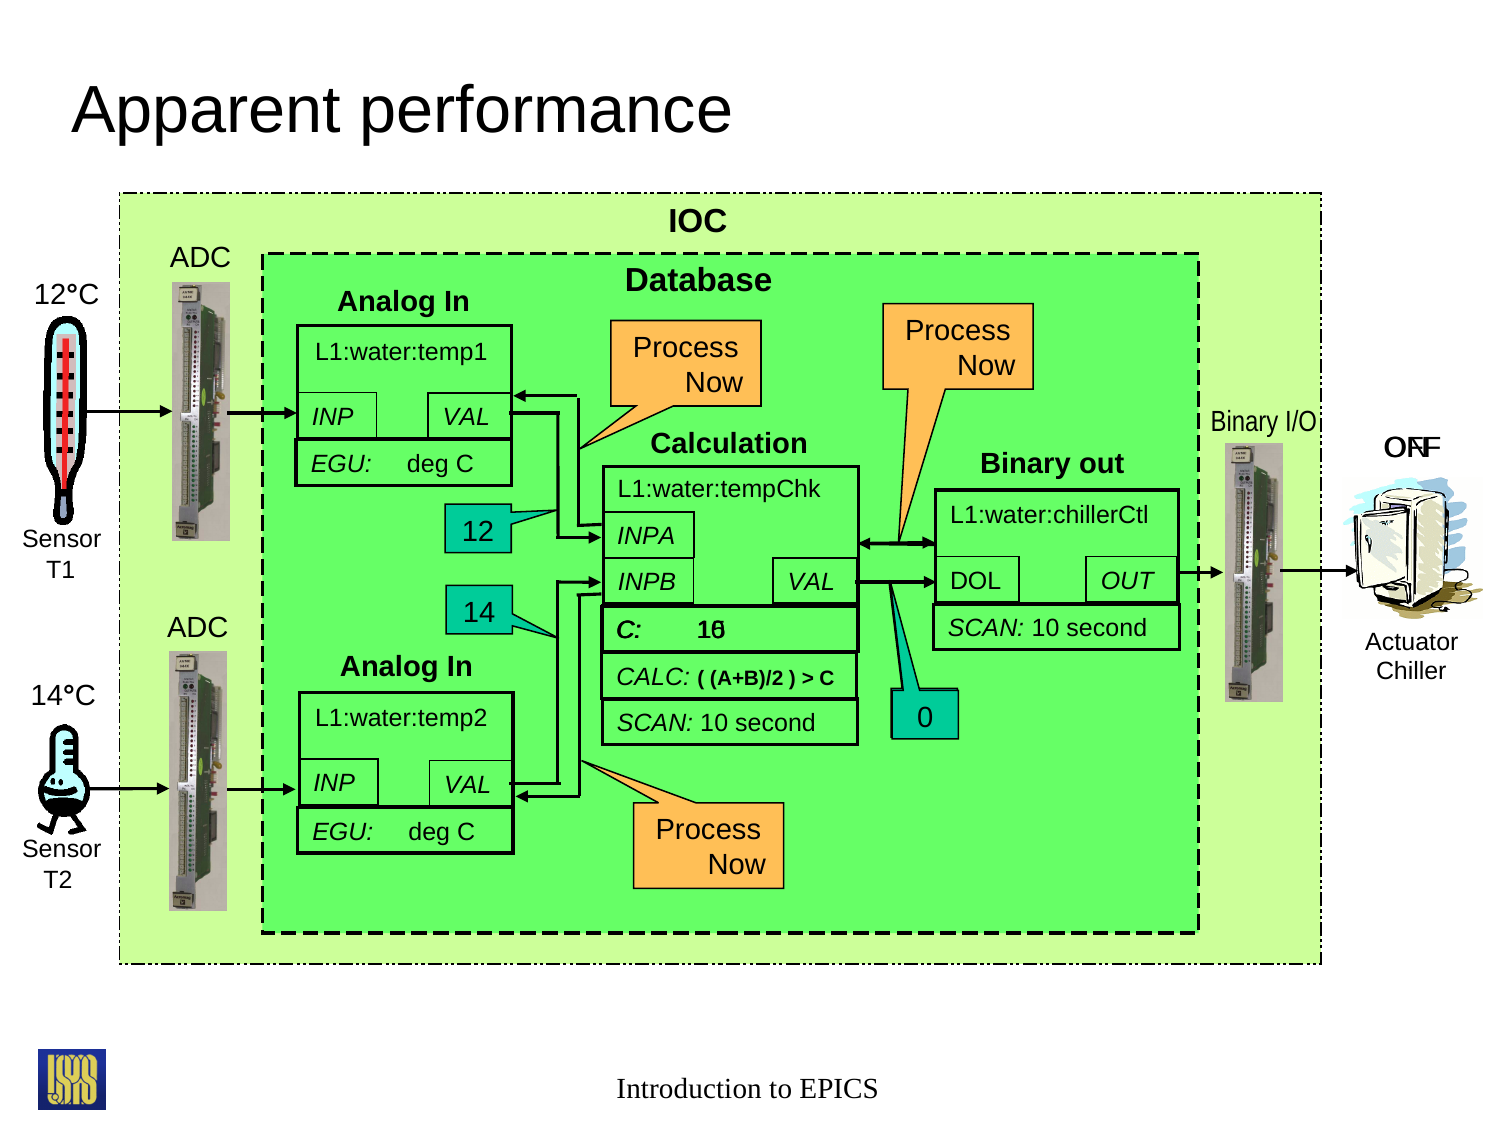

# Apparent performance
IOC
ADC
Database
12°C
Analog In
Process Now
Sensor
T1
Process Now
L1:water:temp1
INP
VAL
Binary I/O
Calculation
ON
OFF
Binary out
EGU: deg C
L1:water:tempChk
L1:water:chillerCtl
12
INPA
DOL
OUT
INPB
VAL
14
ADC
SCAN: 10 second
C: 15
C: 10
C: 10
Actuator
Analog In
Chiller
CALC: ( (A+B)/2 ) > C
14°C
1
0
L1:water:temp2
SCAN: 10 second
Sensor
T2
INP
VAL
Process Now
EGU: deg C
[Your Presentation Title]